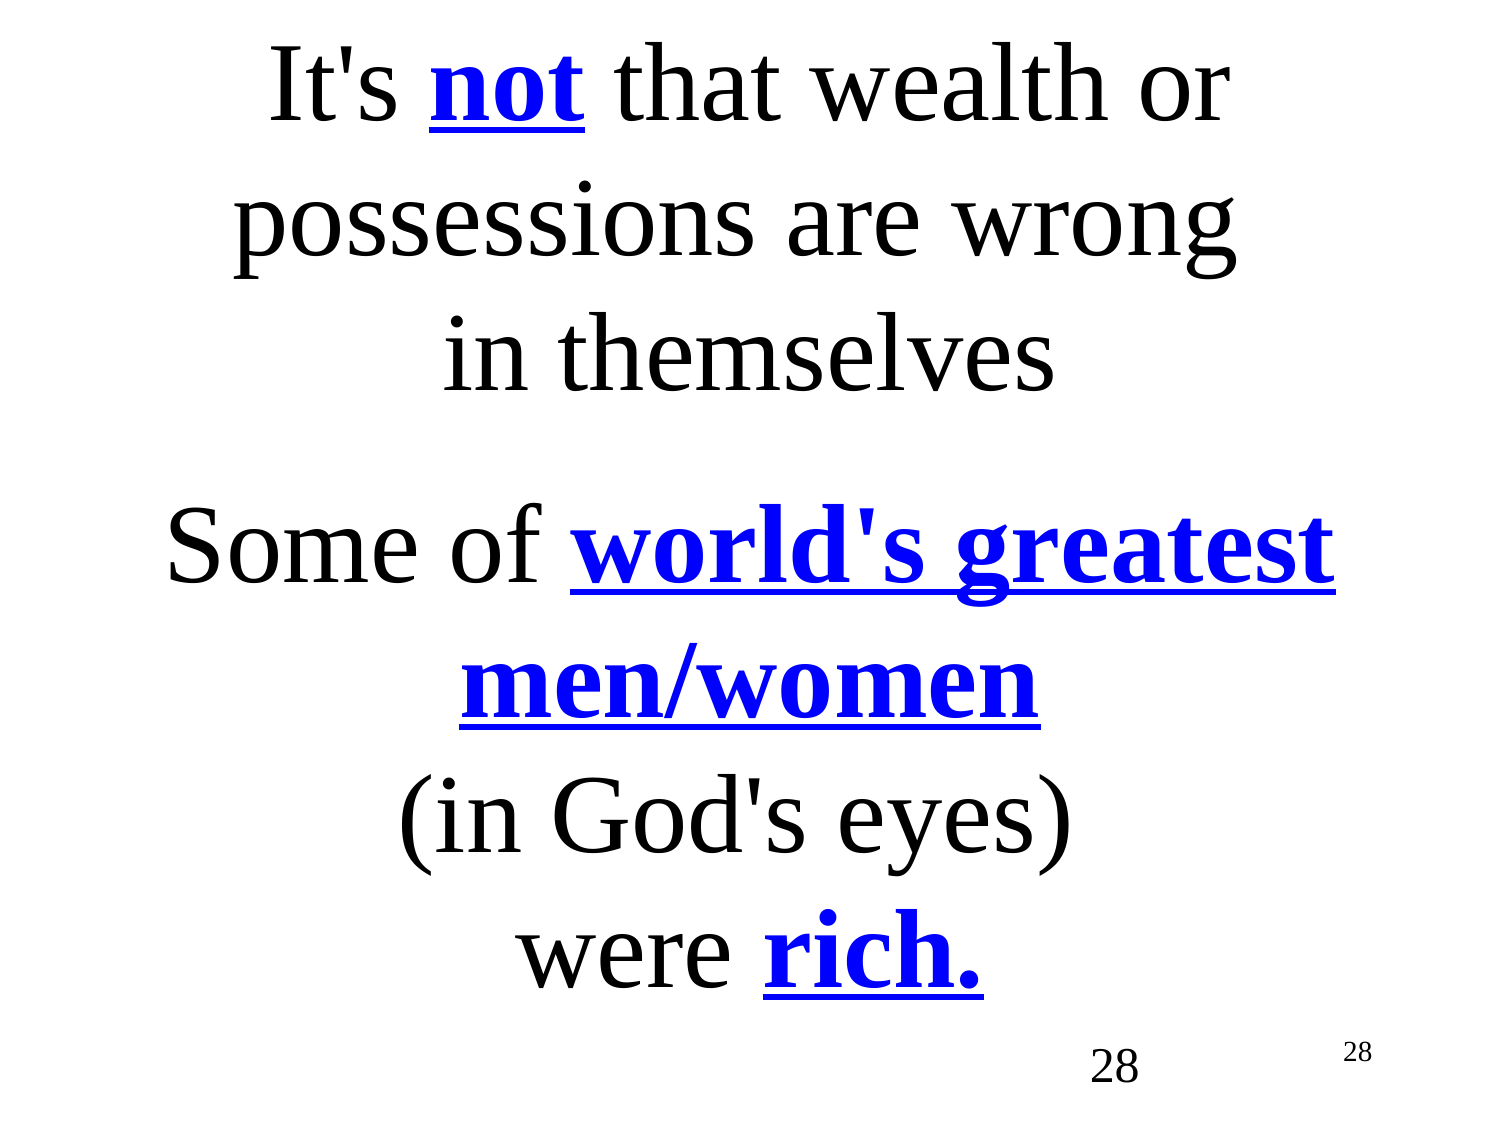

It's not that wealth or possessions are wrong
in themselves
Some of world's greatest men/women
(in God's eyes)
were rich.
28